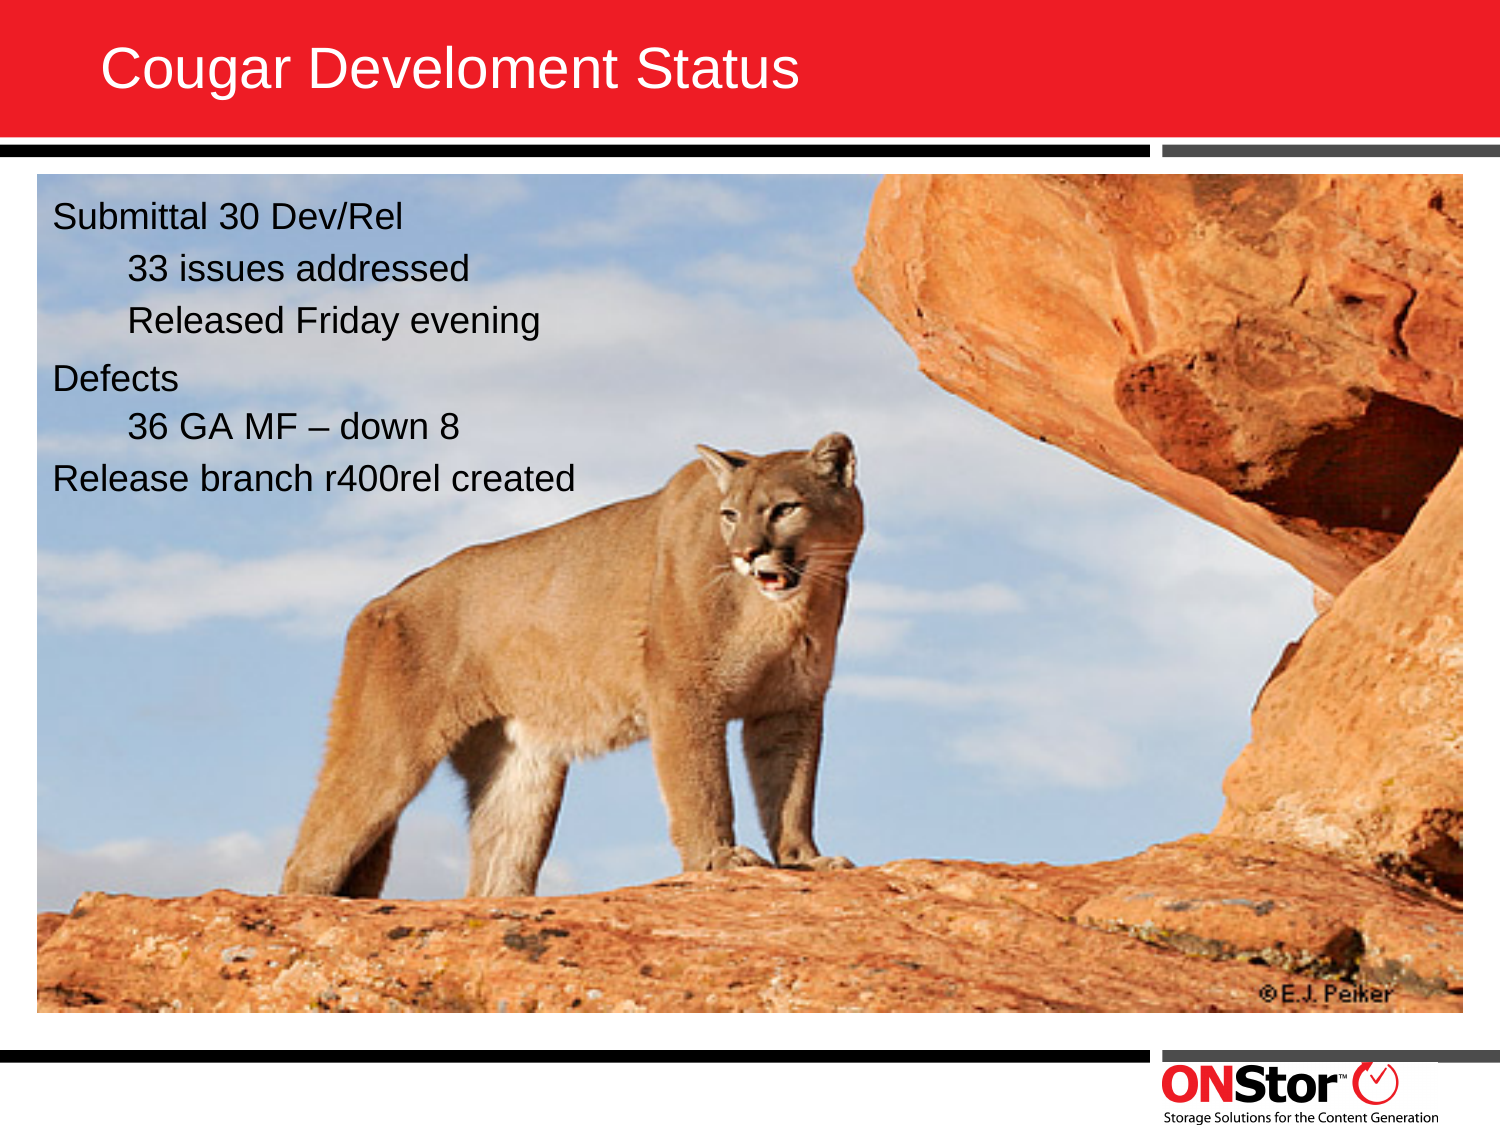

# Cougar Develoment Status
Submittal 30 Dev/Rel
33 issues addressed
Released Friday evening
Defects‏
36 GA MF – down 8
Release branch r400rel created